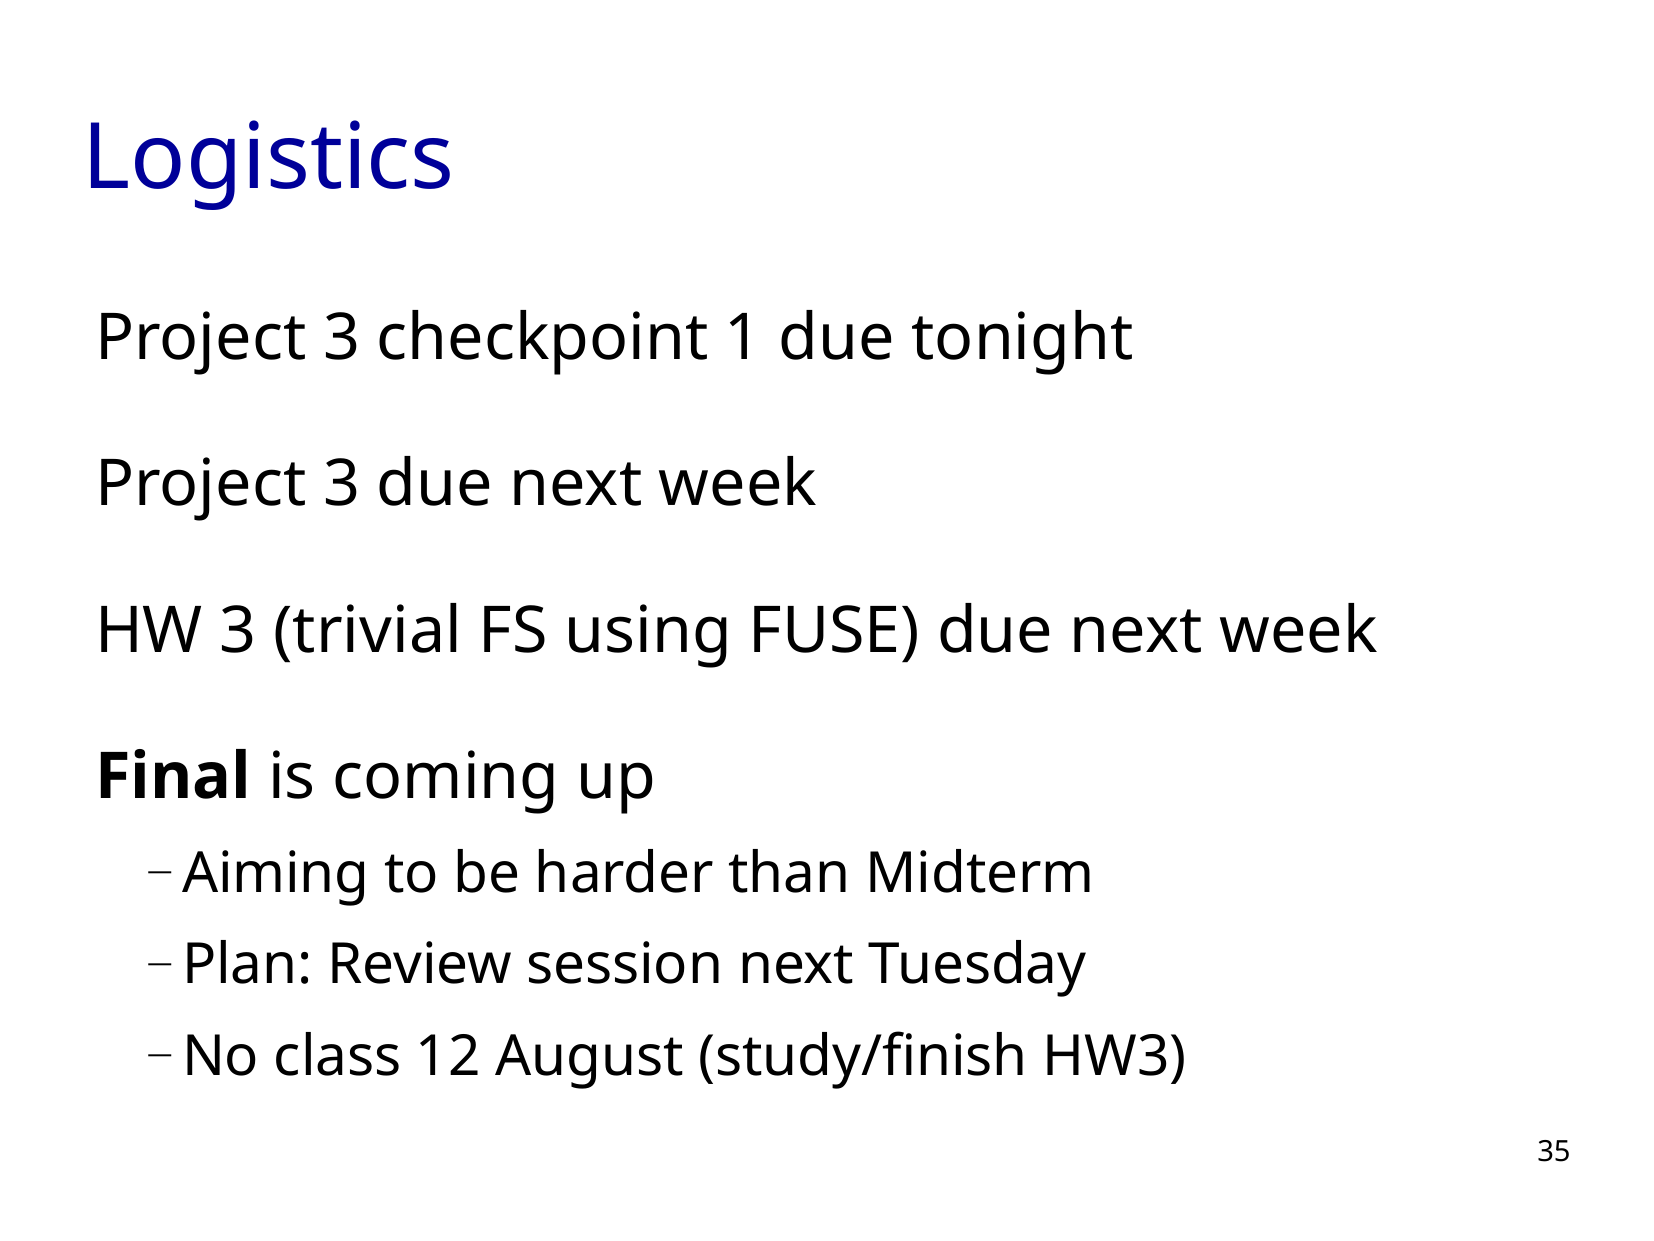

# Logistics
Project 3 checkpoint 1 due tonight
Project 3 due next week
HW 3 (trivial FS using FUSE) due next week
Final is coming up
Aiming to be harder than Midterm
Plan: Review session next Tuesday
No class 12 August (study/finish HW3)
35